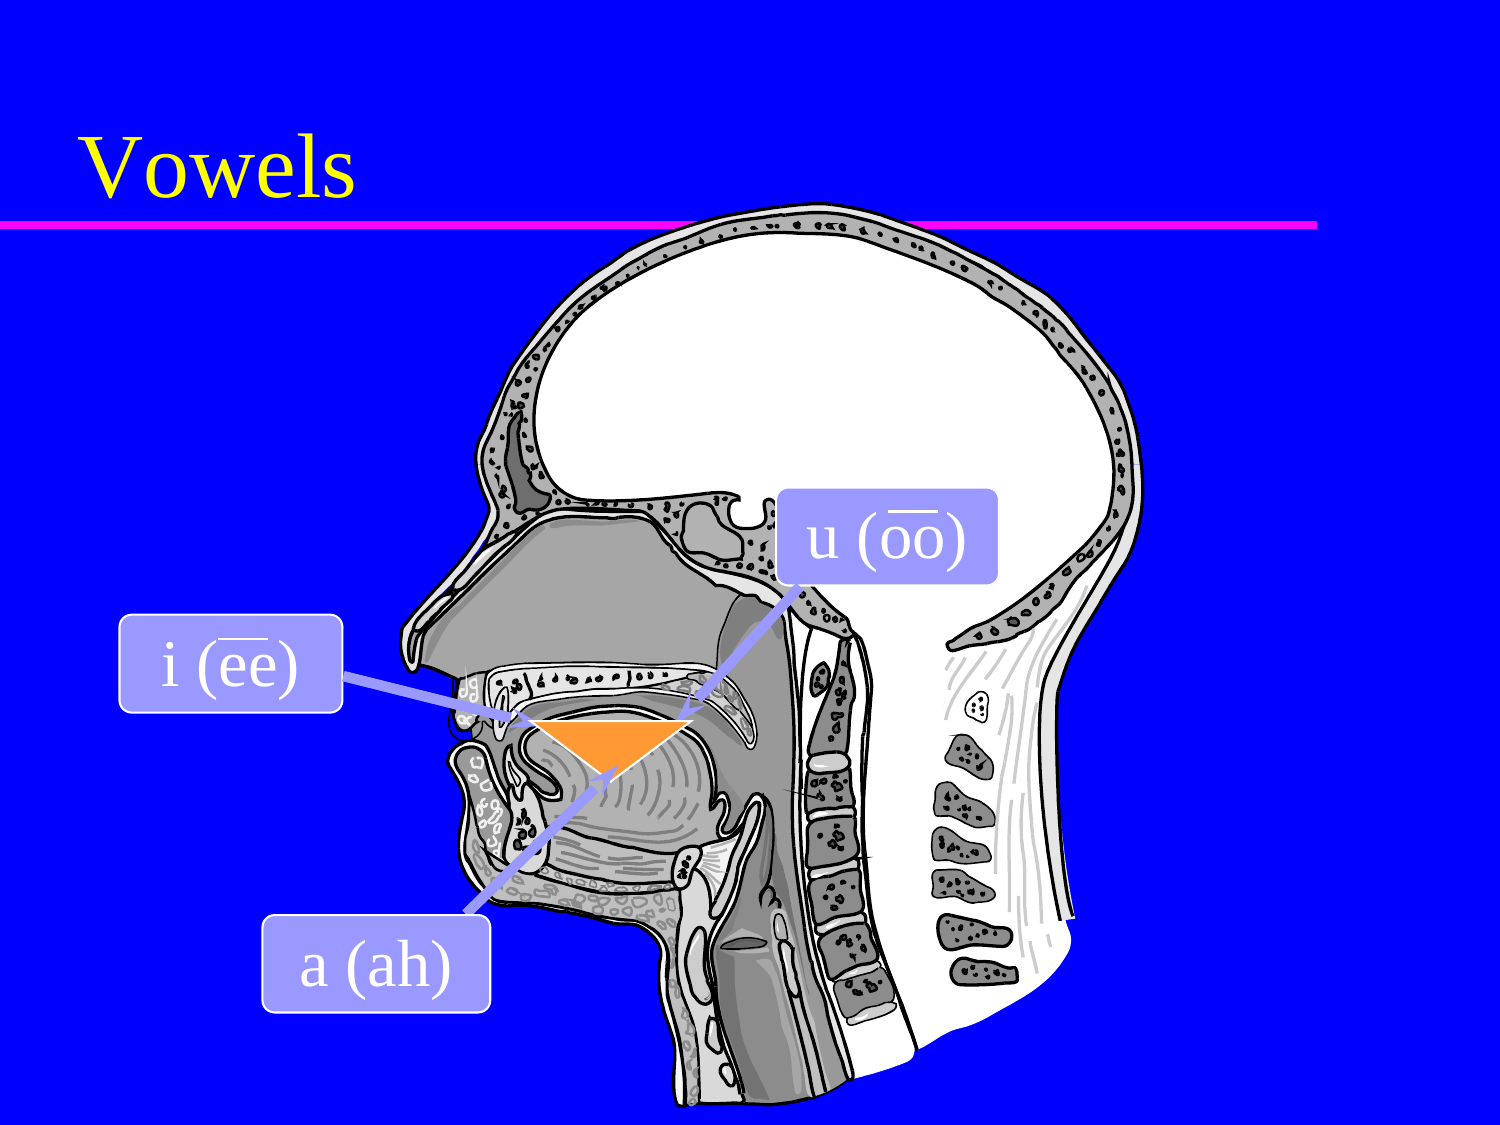

# Vowels
u (oo)
i (ee)
a (ah)